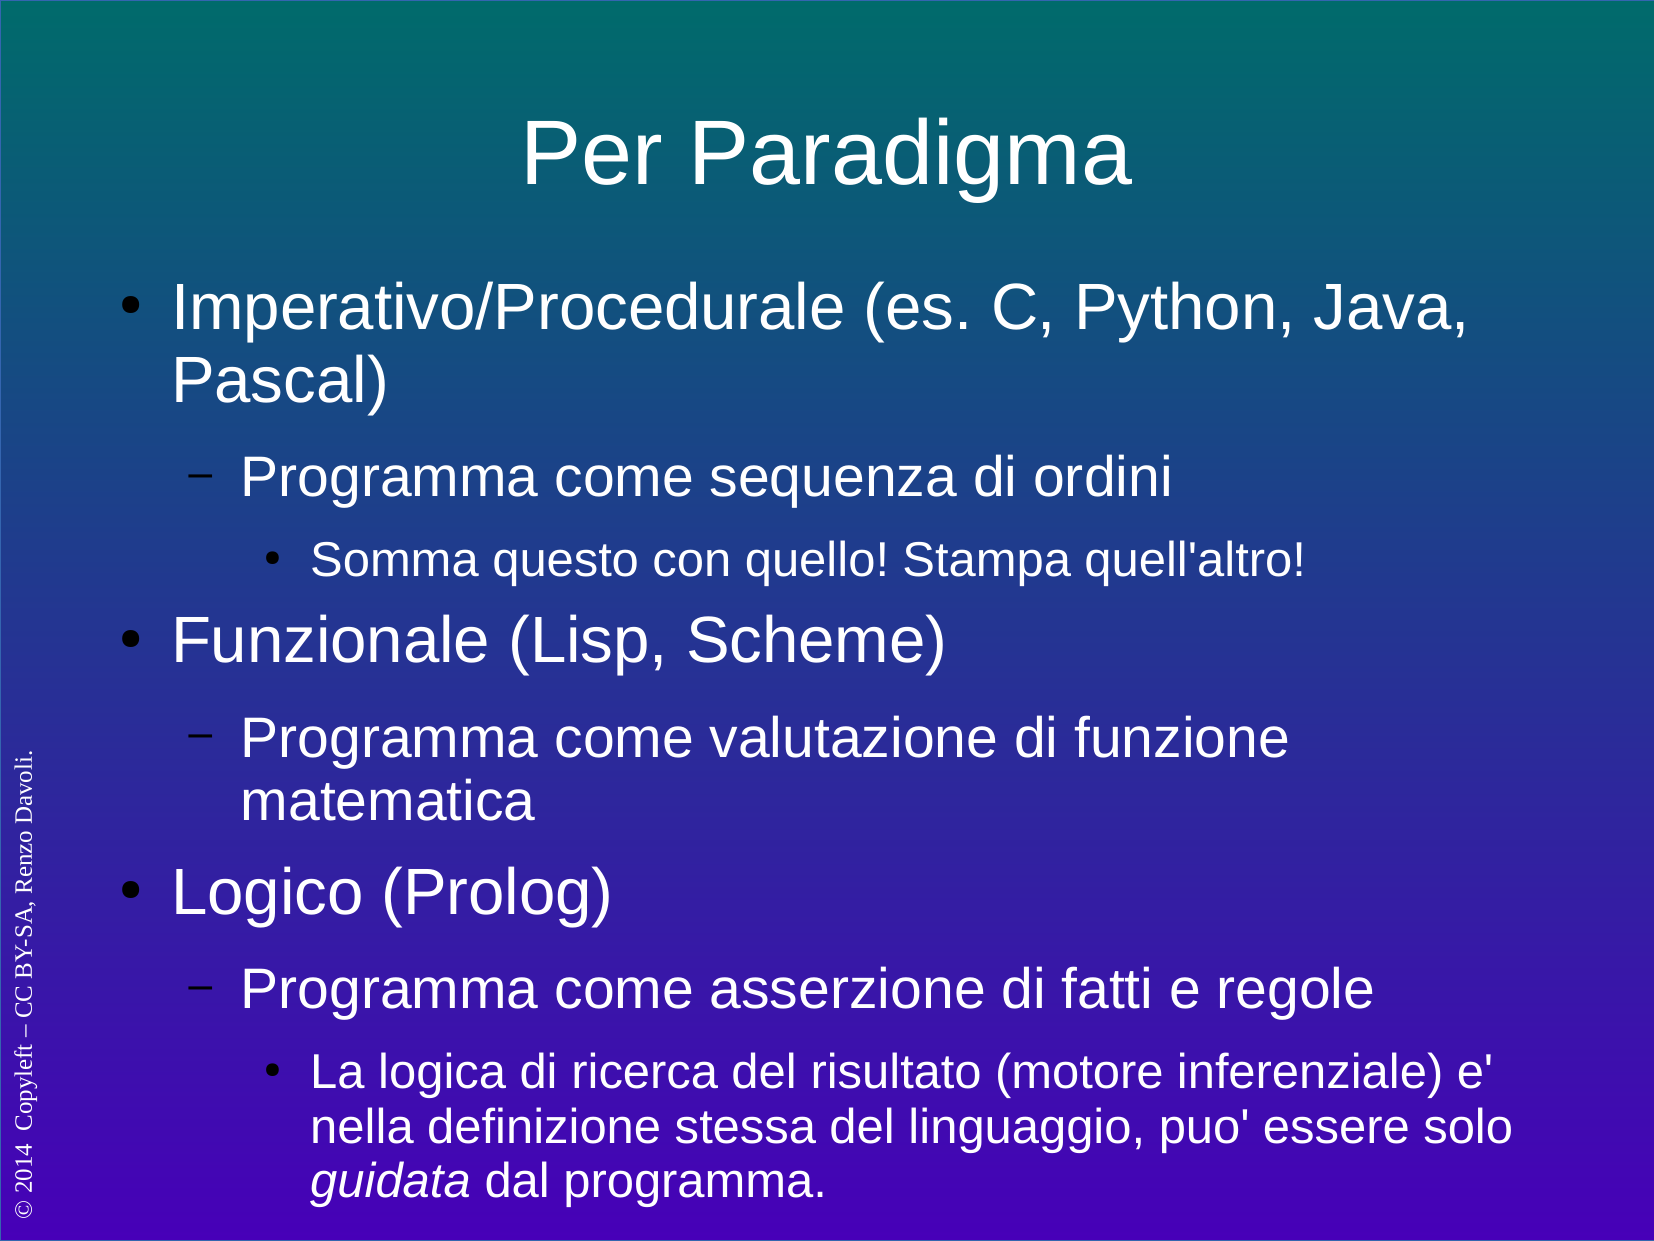

# Per Paradigma
Imperativo/Procedurale (es. C, Python, Java, Pascal)
Programma come sequenza di ordini
Somma questo con quello! Stampa quell'altro!
Funzionale (Lisp, Scheme)
Programma come valutazione di funzione matematica
Logico (Prolog)
Programma come asserzione di fatti e regole
La logica di ricerca del risultato (motore inferenziale) e' nella definizione stessa del linguaggio, puo' essere solo guidata dal programma.